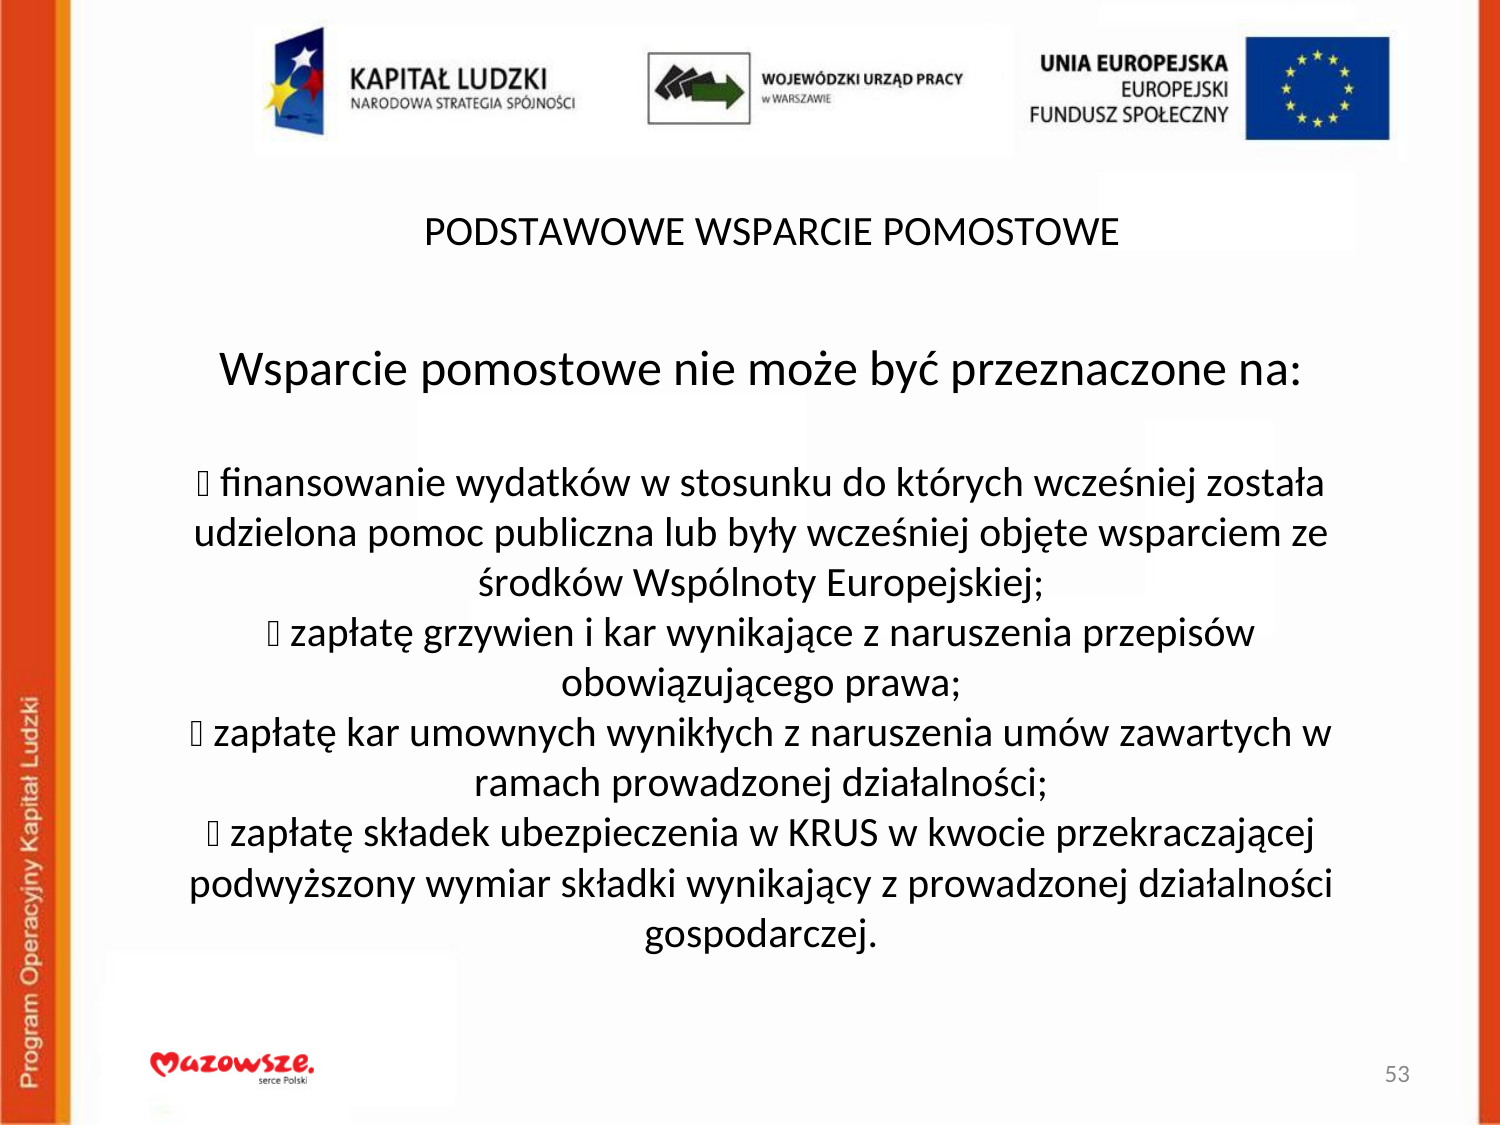

PODSTAWOWE WSPARCIE POMOSTOWE
# Wsparcie pomostowe nie może być przeznaczone na: finansowanie wydatków w stosunku do których wcześniej została udzielona pomoc publiczna lub były wcześniej objęte wsparciem ze środków Wspólnoty Europejskiej; zapłatę grzywien i kar wynikające z naruszenia przepisów obowiązującego prawa; zapłatę kar umownych wynikłych z naruszenia umów zawartych w ramach prowadzonej działalności; zapłatę składek ubezpieczenia w KRUS w kwocie przekraczającej podwyższony wymiar składki wynikający z prowadzonej działalności gospodarczej.